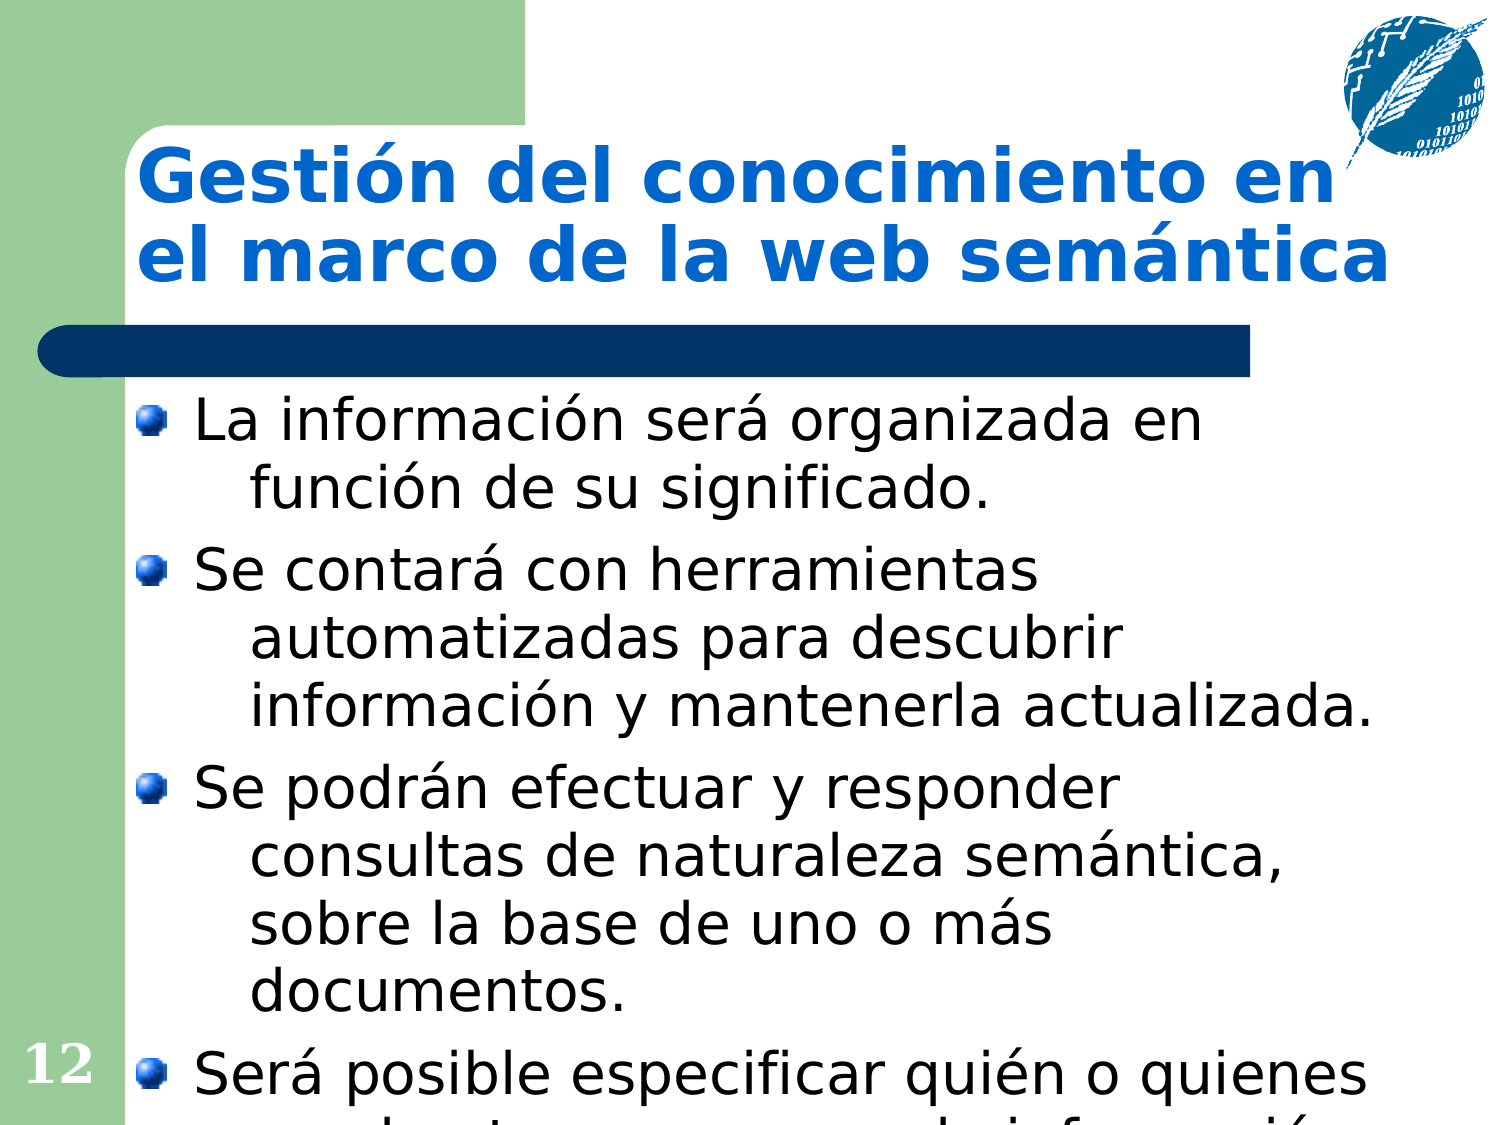

# Gestión del conocimiento en el marco de la web semántica
La información será organizada en función de su significado.
Se contará con herramientas automatizadas para descubrir información y mantenerla actualizada.
Se podrán efectuar y responder consultas de naturaleza semántica, sobre la base de uno o más documentos.
Será posible especificar quién o quienes pueden tener acceso a la información.
12